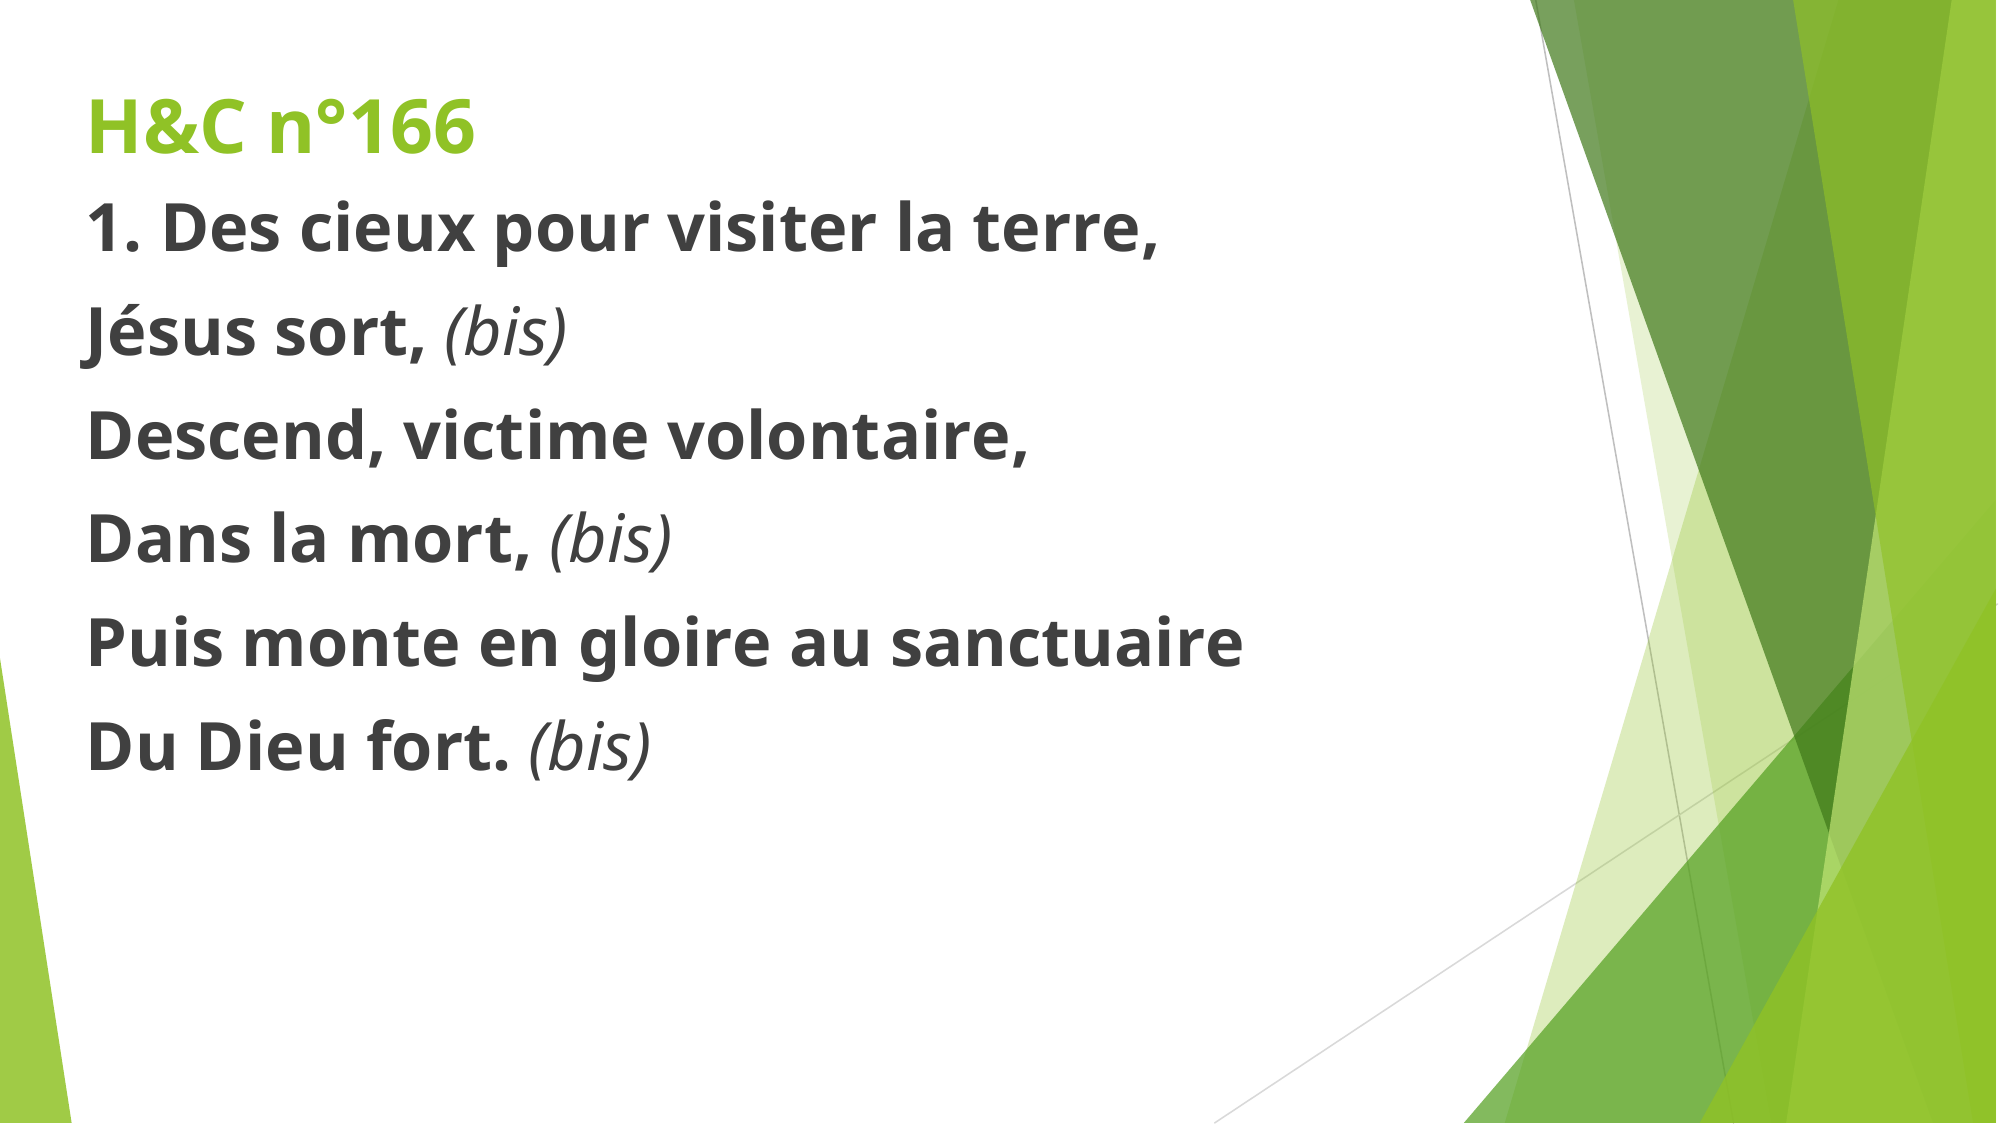

H&C n°166
1. Des cieux pour visiter la terre,
Jésus sort, (bis)
Descend, victime volontaire,
Dans la mort, (bis)
Puis monte en gloire au sanctuaire
Du Dieu fort. (bis)